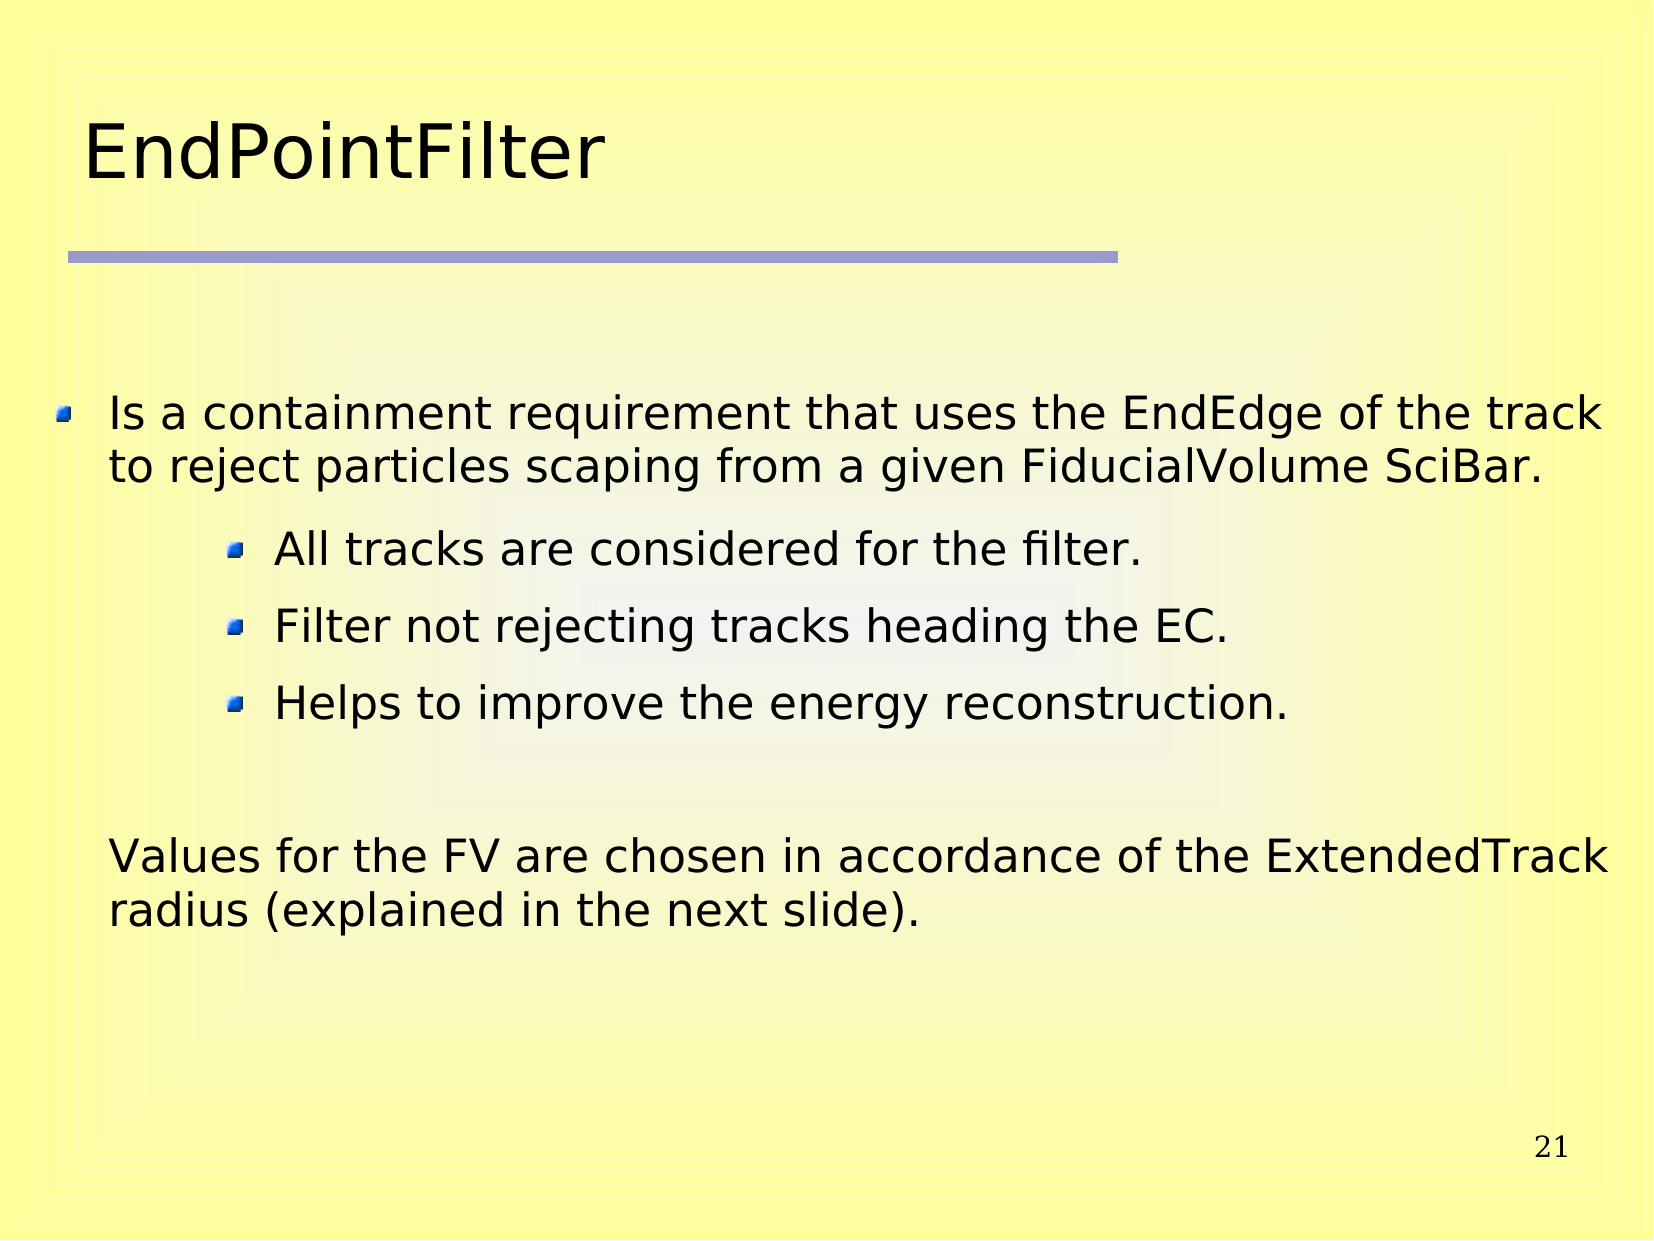

# EndPointFilter
Is a containment requirement that uses the EndEdge of the track to reject particles scaping from a given FiducialVolume SciBar.
All tracks are considered for the filter.
Filter not rejecting tracks heading the EC.
Helps to improve the energy reconstruction.
Values for the FV are chosen in accordance of the ExtendedTrack radius (explained in the next slide).
21